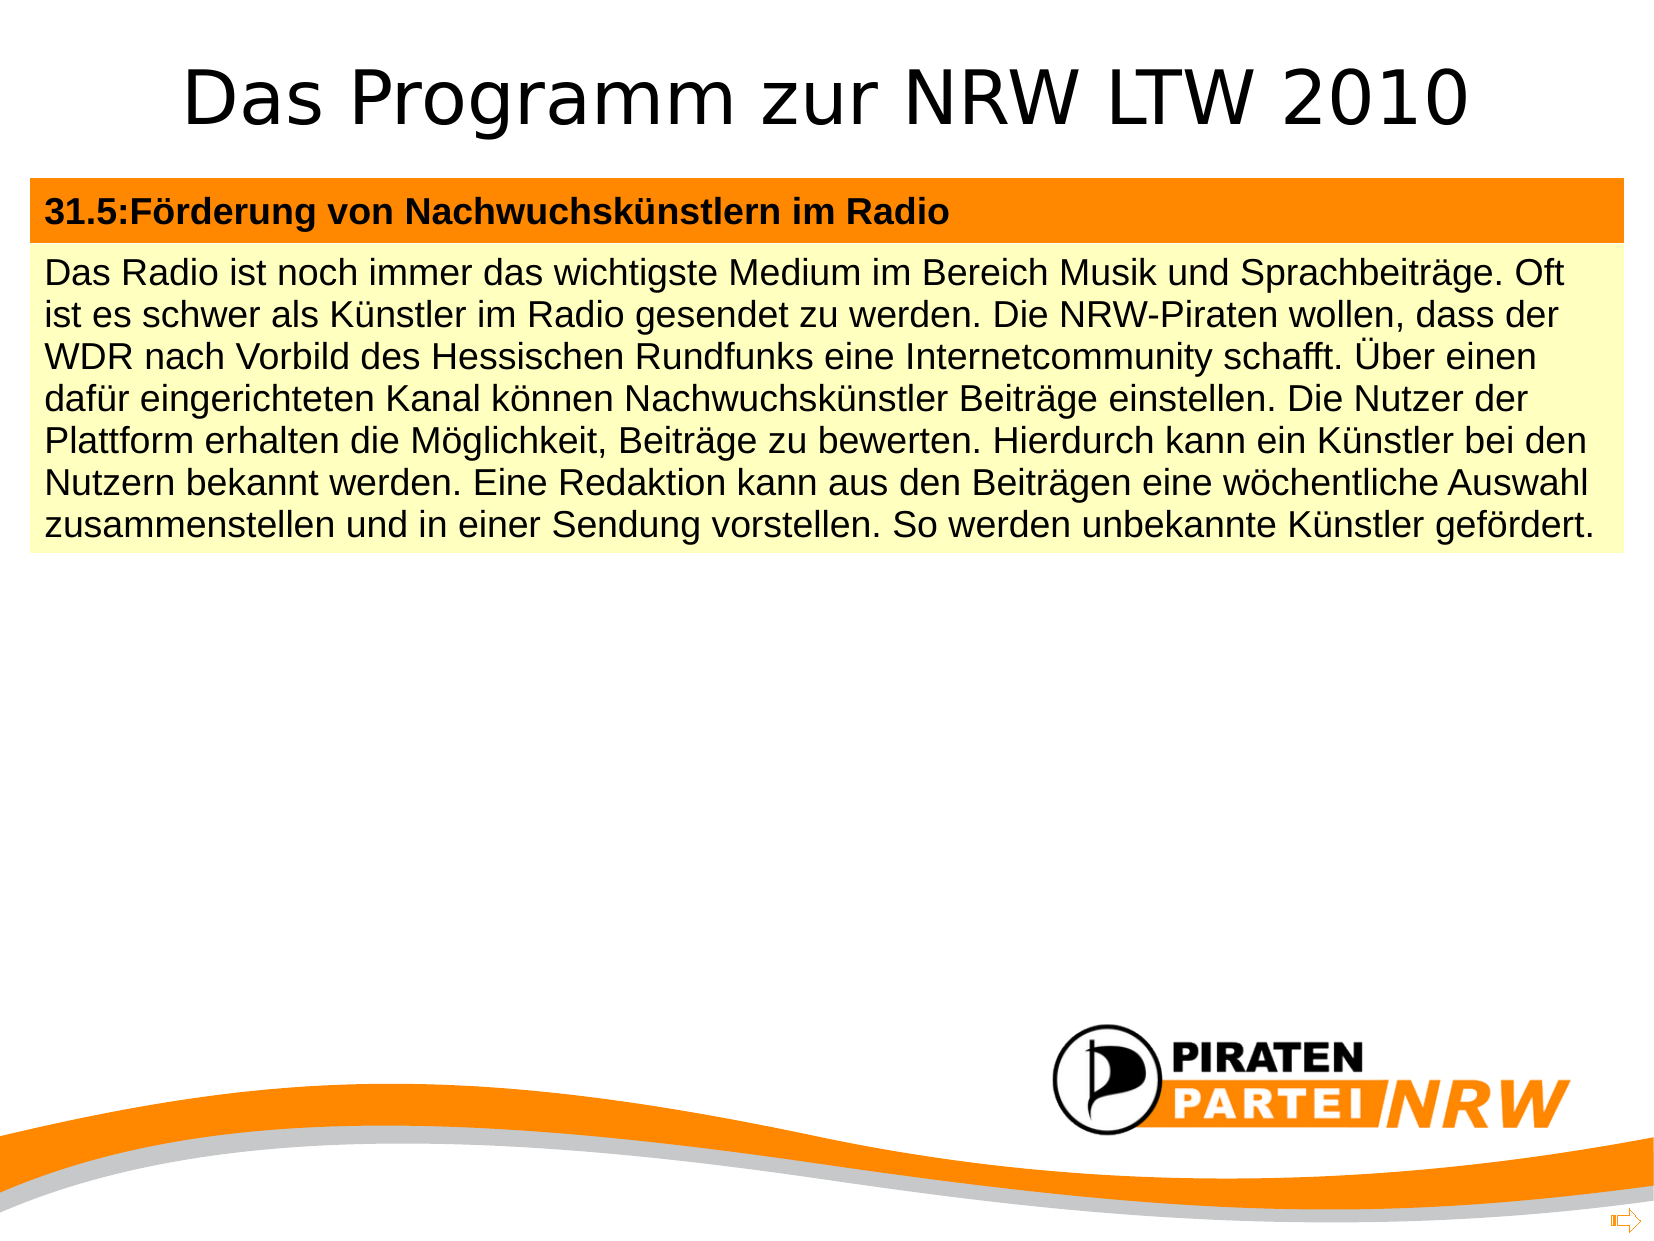

# Das Programm zur NRW LTW 2010
| 31.5:﻿Förderung von Nachwuchskünstlern im Radio |
| --- |
| Das Radio ist noch immer das wichtigste Medium im Bereich Musik und Sprachbeiträge. Oft ist es schwer als Künstler im Radio gesendet zu werden. Die NRW-Piraten wollen, dass der WDR nach Vorbild des Hessischen Rundfunks eine Internetcommunity schafft. Über einen dafür eingerichteten Kanal können Nachwuchskünstler Beiträge einstellen. Die Nutzer der Plattform erhalten die Möglichkeit, Beiträge zu bewerten. Hierdurch kann ein Künstler bei den Nutzern bekannt werden. Eine Redaktion kann aus den Beiträgen eine wöchentliche Auswahl zusammenstellen und in einer Sendung vorstellen. So werden unbekannte Künstler gefördert. |